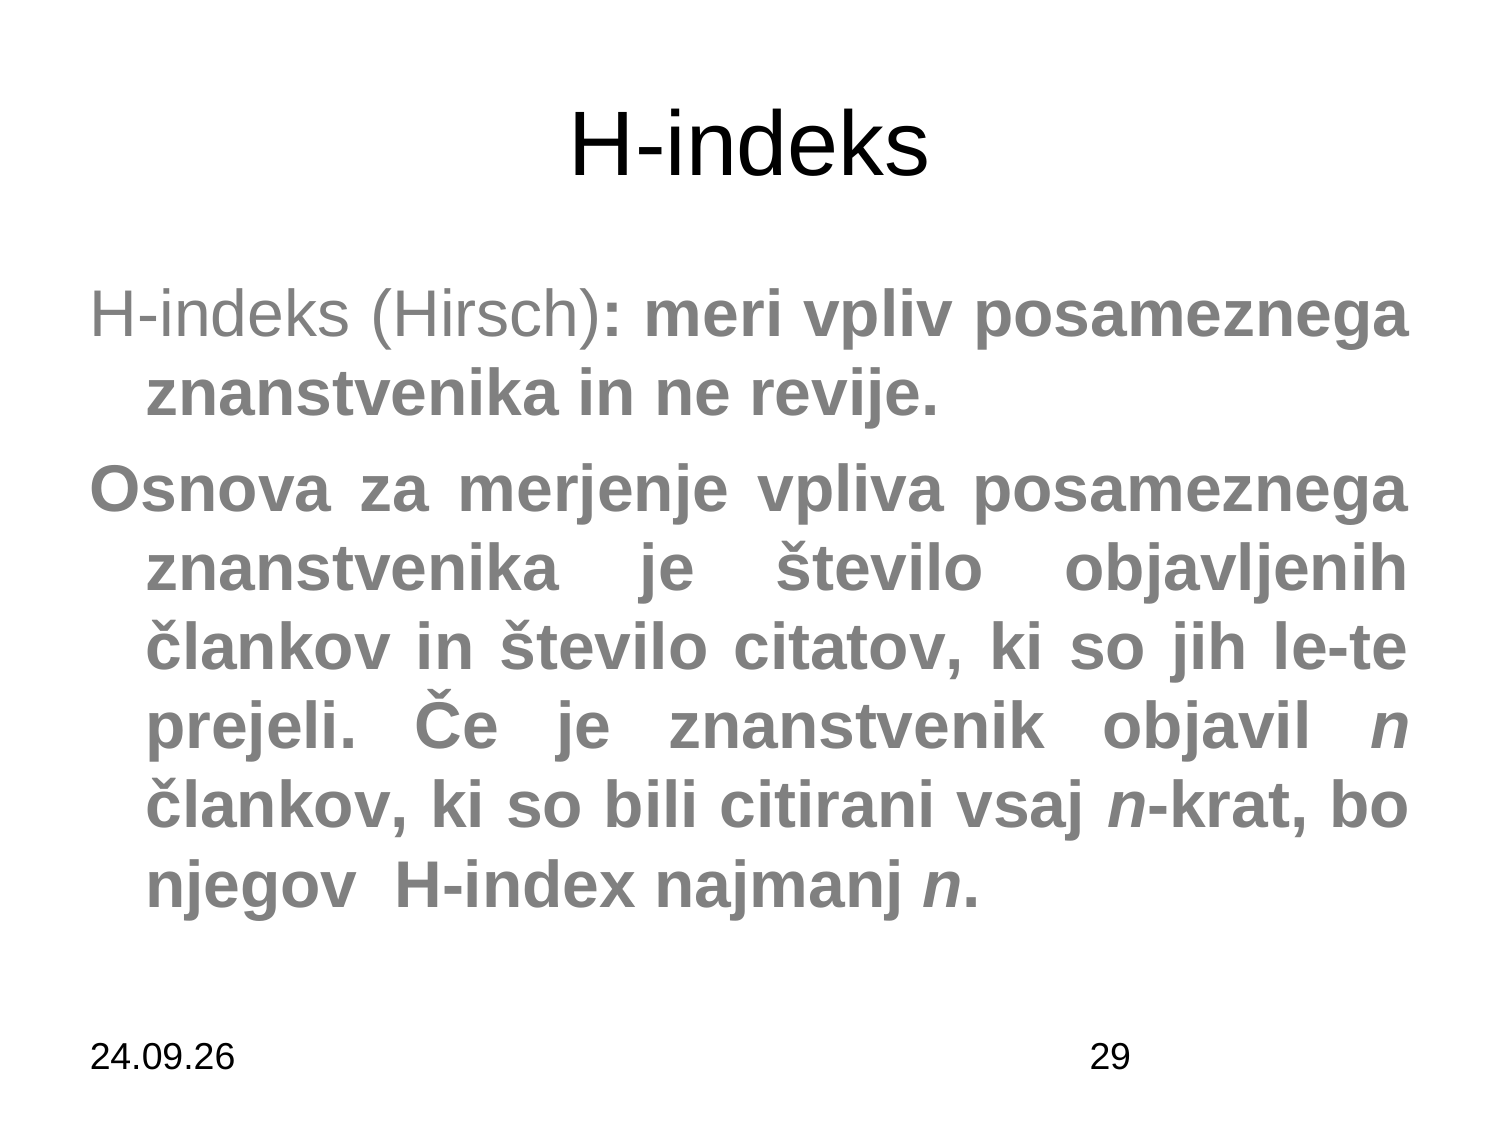

# H-indeks
H-indeks (Hirsch): meri vpliv posameznega znanstvenika in ne revije.
Osnova za merjenje vpliva posameznega znanstvenika je število objavljenih člankov in število citatov, ki so jih le-te prejeli. Če je znanstvenik objavil n člankov, ki so bili citirani vsaj n-krat, bo njegov H-index najmanj n.
29